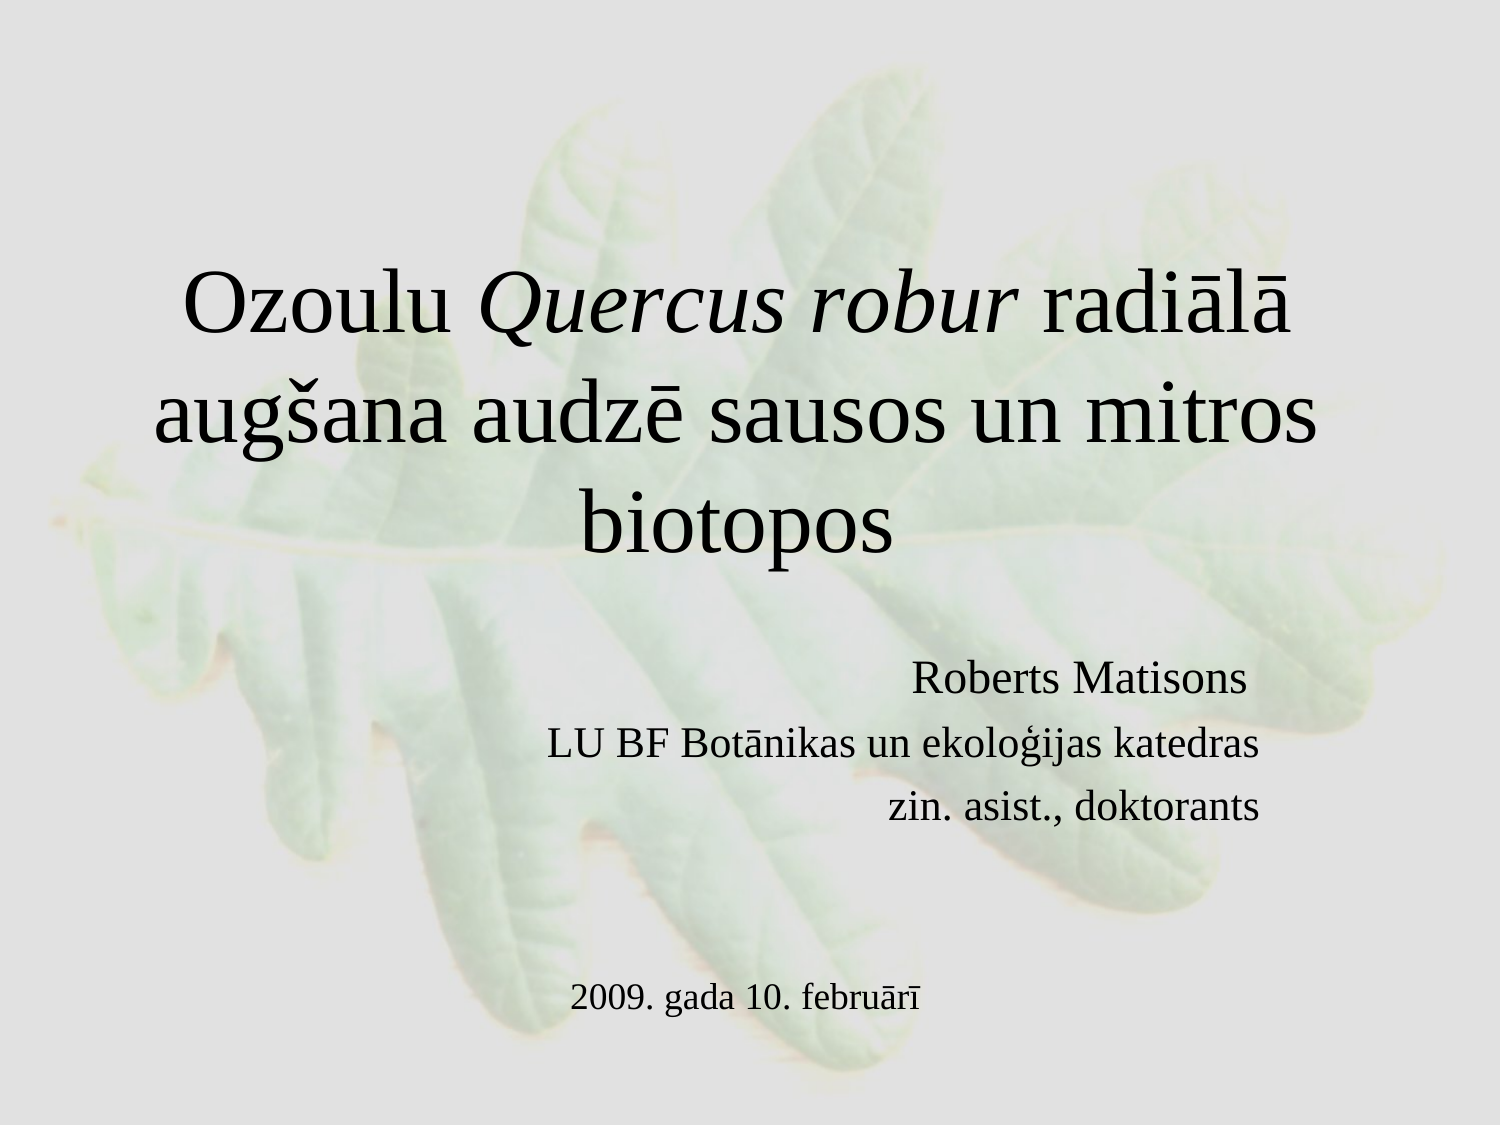

# Ozoulu Quercus robur radiālā augšana audzē sausos un mitros biotopos
Roberts Matisons
LU BF Botānikas un ekoloģijas katedras
zin. asist., doktorants
2009. gada 10. februārī